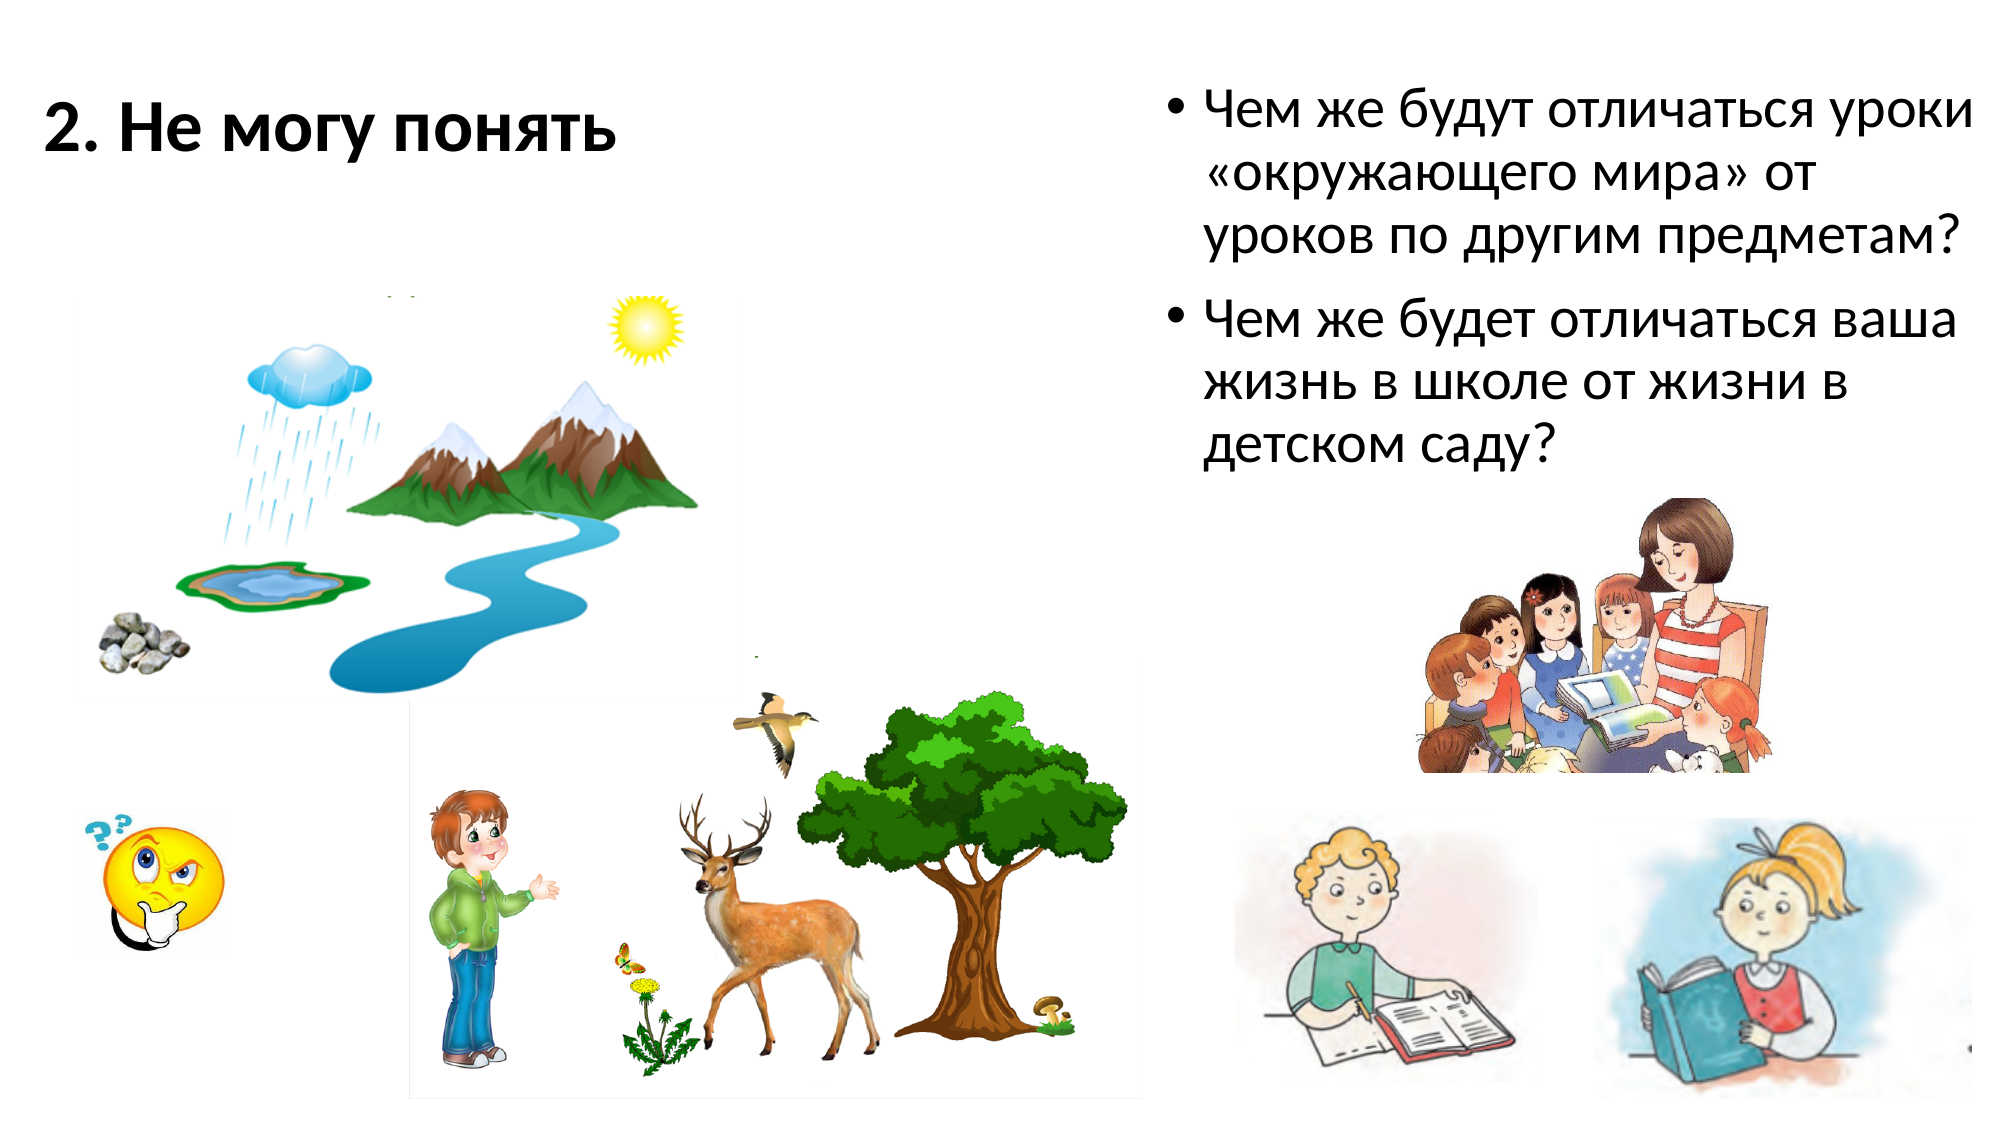

2. Не могу понять
# Чем же будут отличаться уроки «окружающего мира» от уроков по другим предметам?
Чем же будет отличаться ваша жизнь в школе от жизни в детском саду?